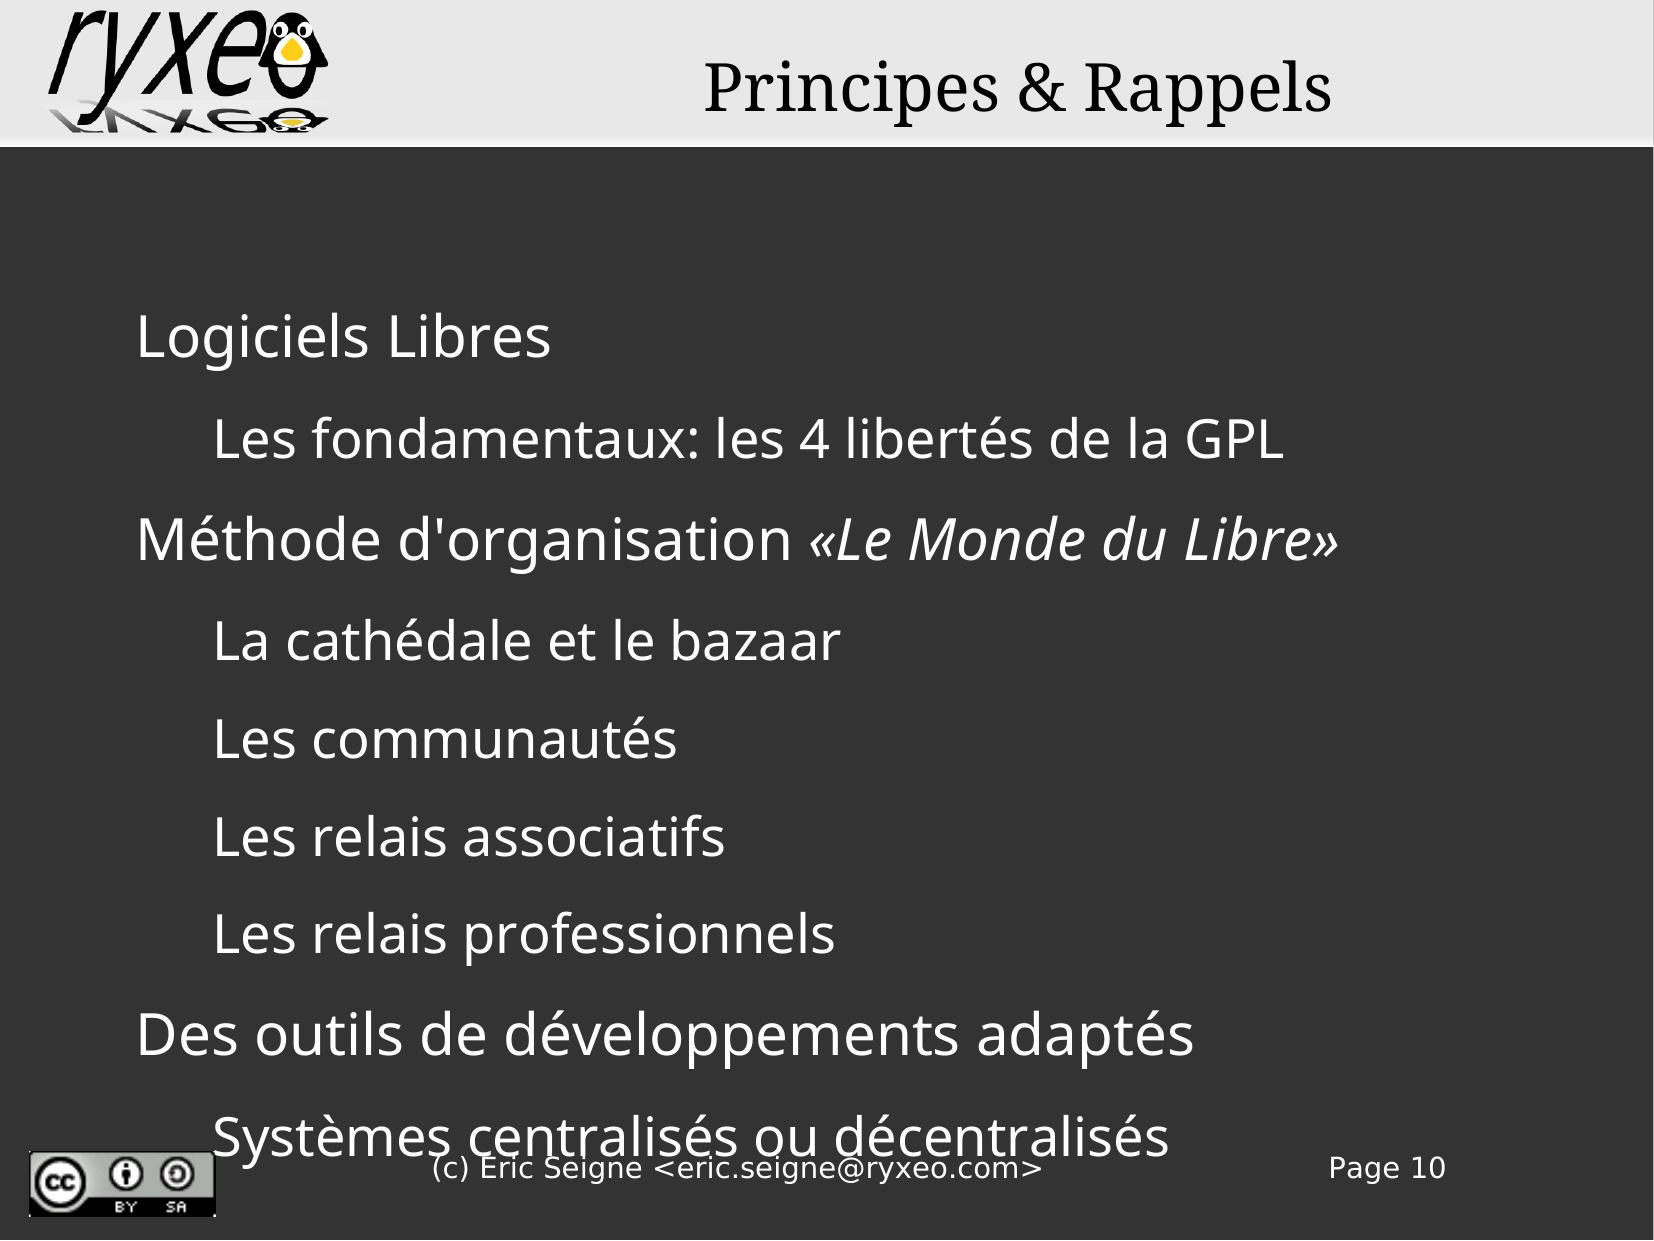

# Principes & Rappels
Logiciels Libres
Les fondamentaux: les 4 libertés de la GPL
Méthode d'organisation «Le Monde du Libre»
La cathédale et le bazaar
Les communautés
Les relais associatifs
Les relais professionnels
Des outils de développements adaptés
Systèmes centralisés ou décentralisés
Toto le héro
10